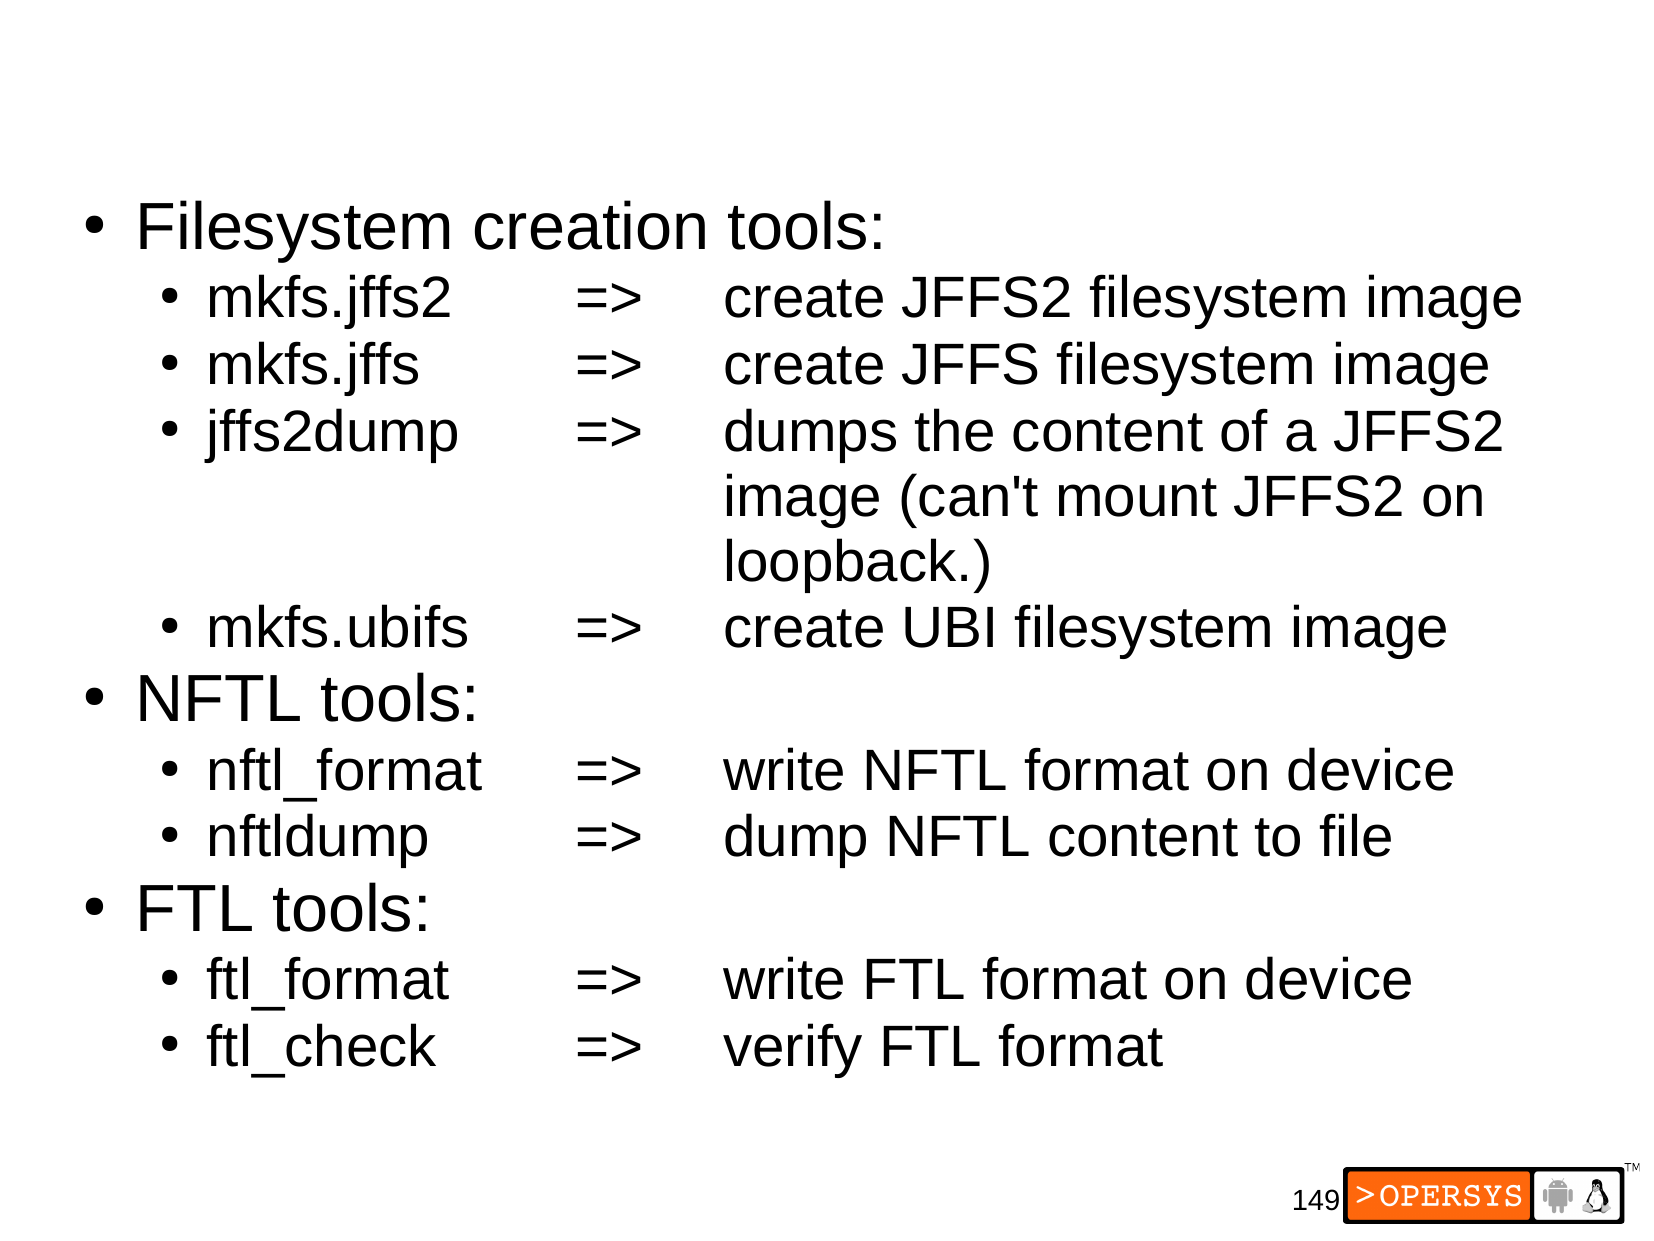

# Filesystem creation tools:
mkfs.jffs2		=>		create JFFS2 filesystem image
mkfs.jffs			=>		create JFFS filesystem image
jffs2dump		=>		dumps the content of a JFFS2 									image (can't mount JFFS2 on 									loopback.)
mkfs.ubifs		=>		create UBI filesystem image
NFTL tools:
nftl_format		=>		write NFTL format on device
nftldump		=>		dump NFTL content to file
FTL tools:
ftl_format		=>		write FTL format on device
ftl_check		=>		verify FTL format